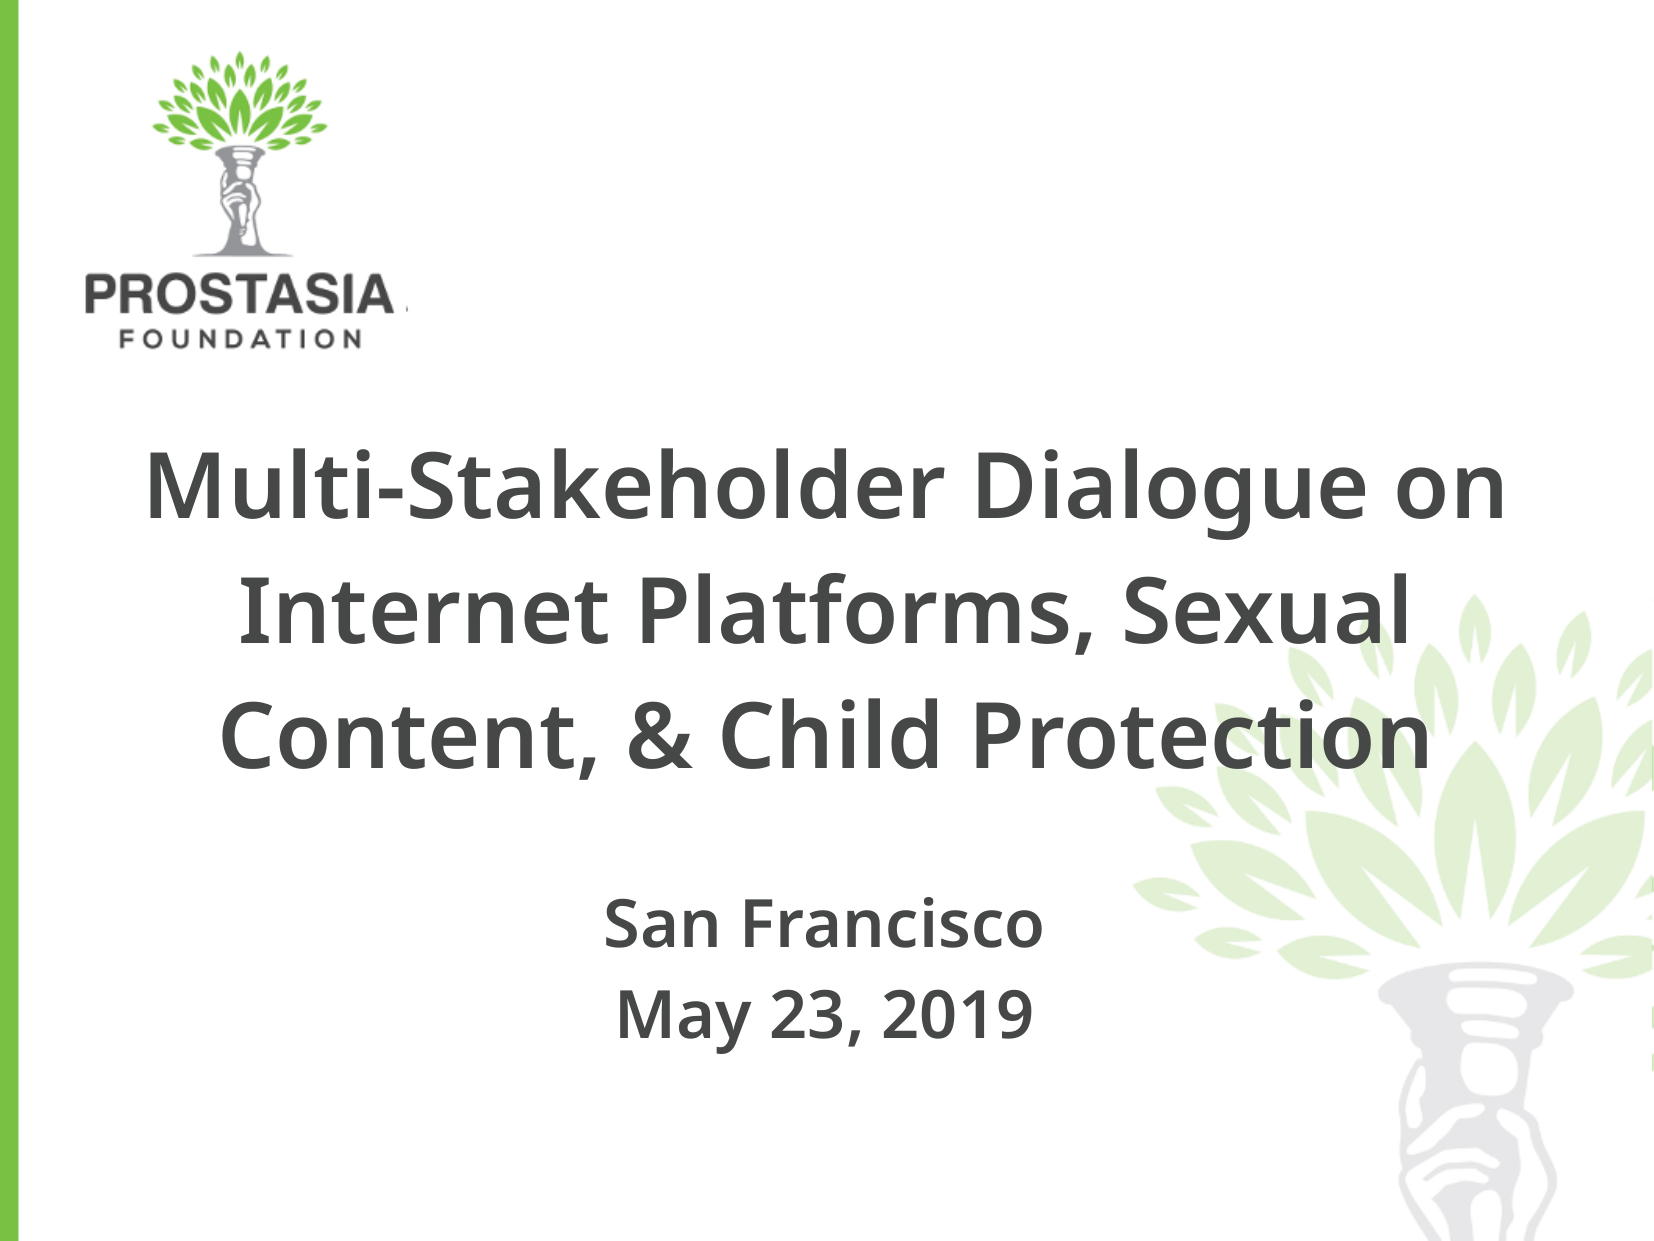

# Multi-Stakeholder Dialogue on Internet Platforms, Sexual Content, & Child Protection
San Francisco
May 23, 2019